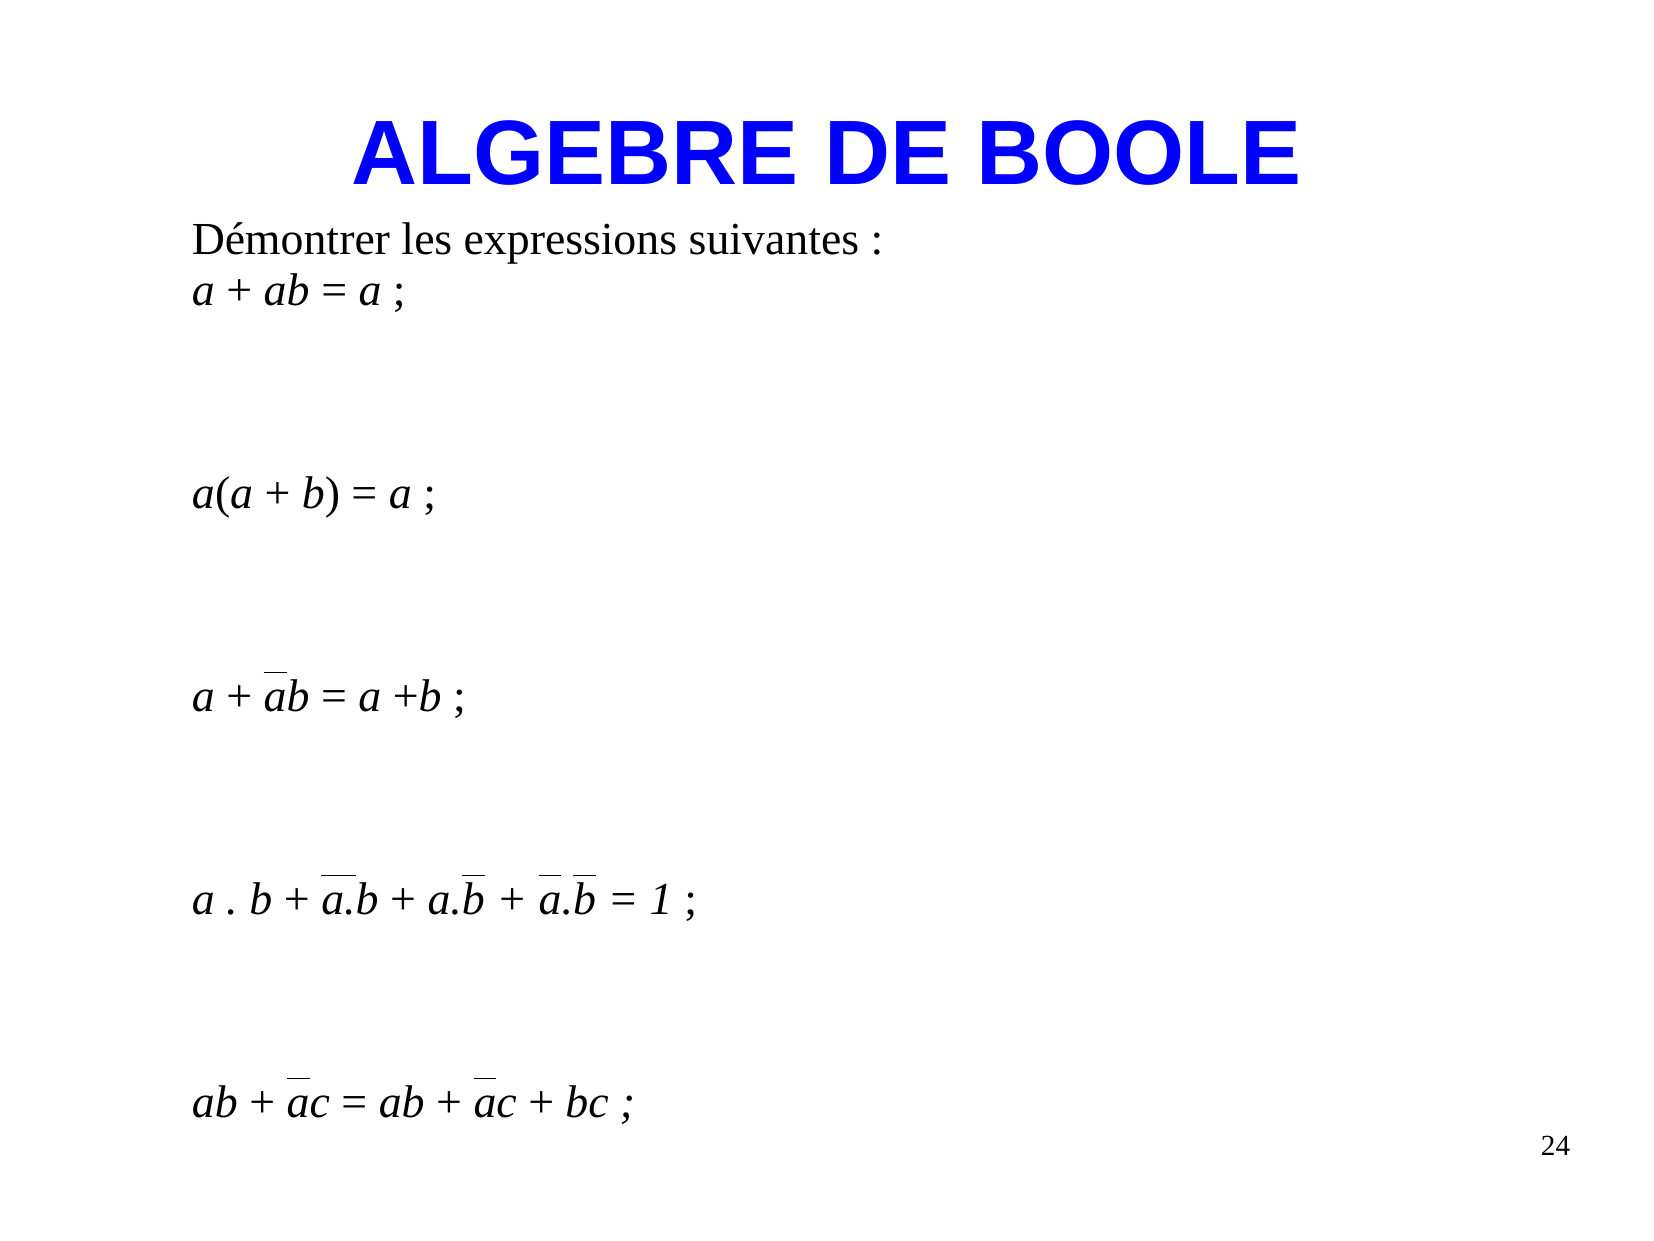

# ALGEBRE DE BOOLE
Démontrer les expressions suivantes :
a + ab = a ;
a(a + b) = a ;
a + ab = a +b ;
a . b + a.b + a.b + a.b = 1 ;
ab + ac = ab + ac + bc ;
24